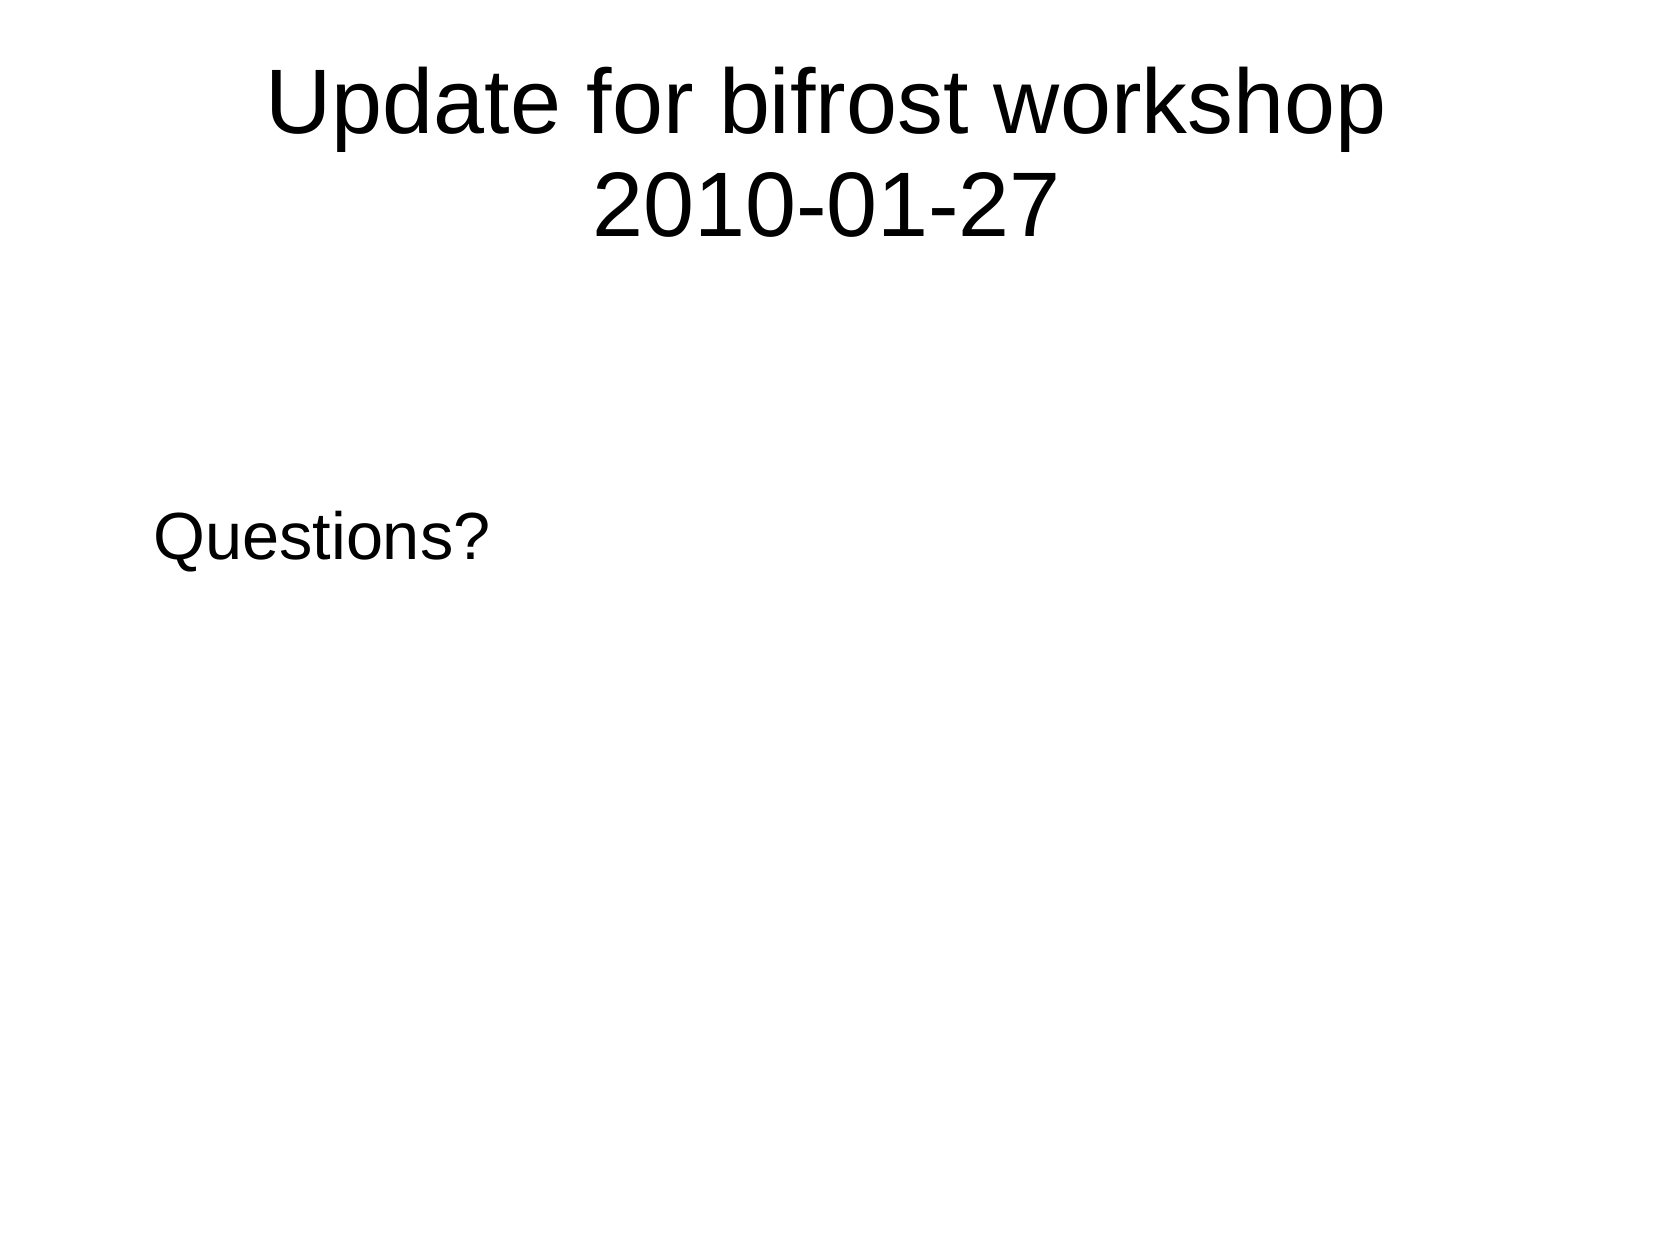

# Update for bifrost workshop 2010-01-27
Questions?